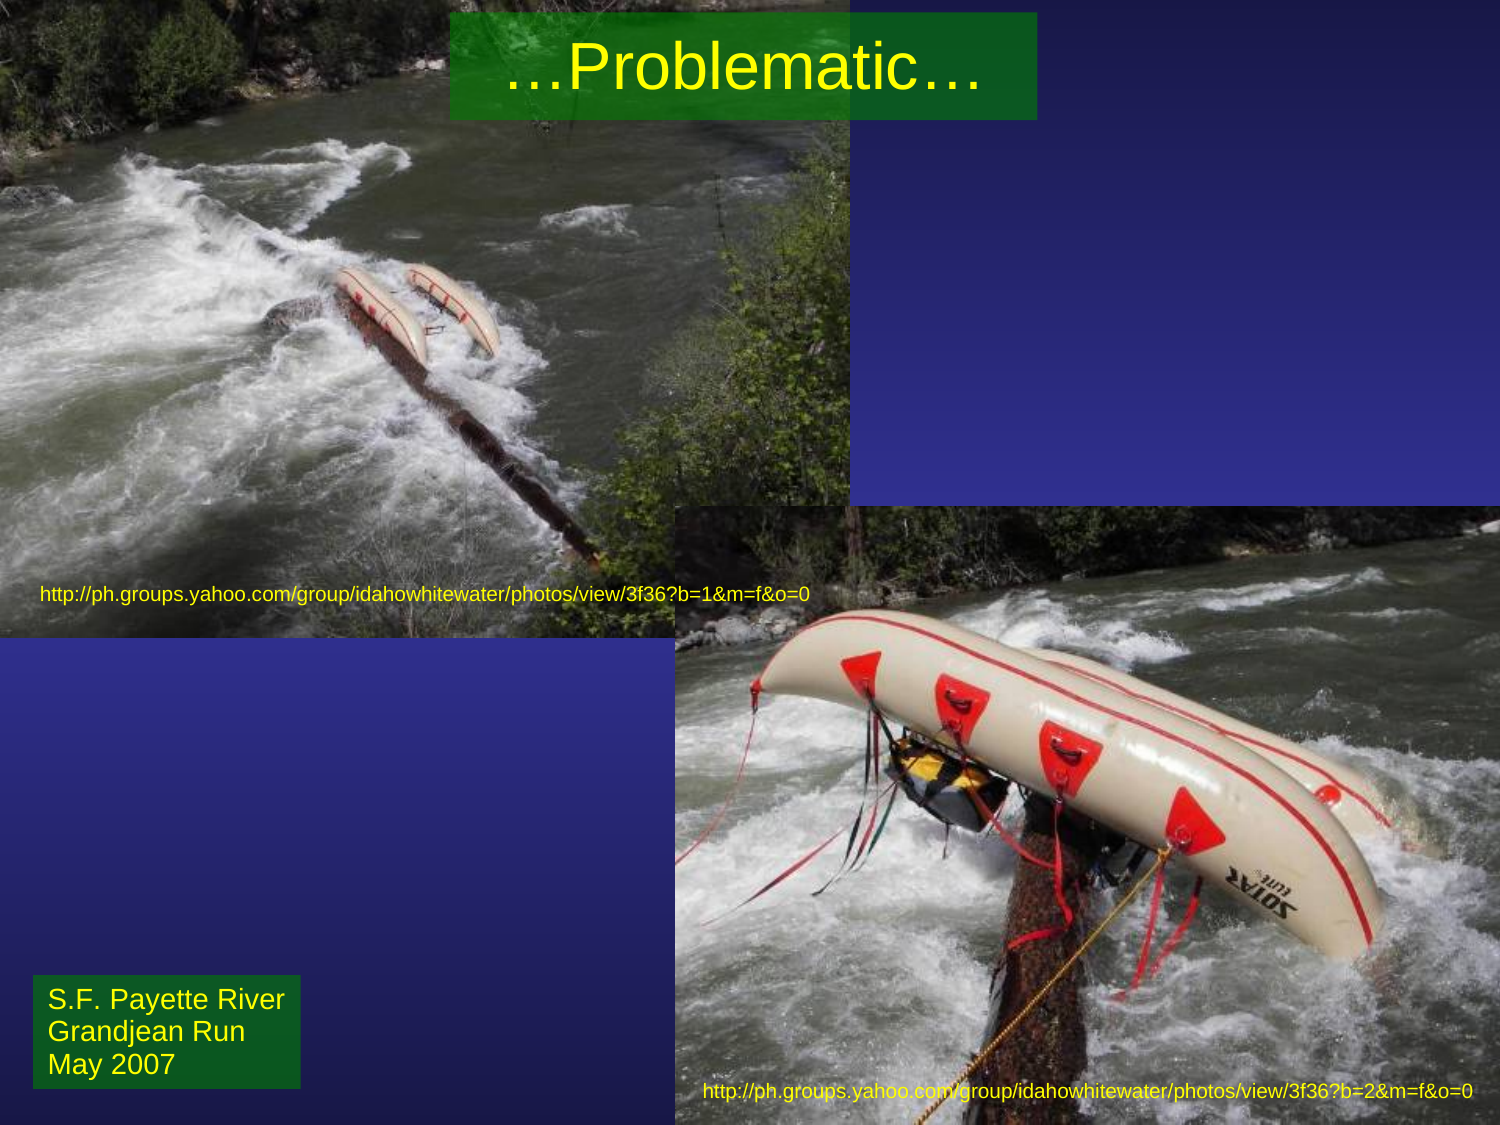

…Problematic…
http://ph.groups.yahoo.com/group/idahowhitewater/photos/view/3f36?b=1&m=f&o=0
S.F. Payette River
Grandjean Run
May 2007
http://ph.groups.yahoo.com/group/idahowhitewater/photos/view/3f36?b=2&m=f&o=0